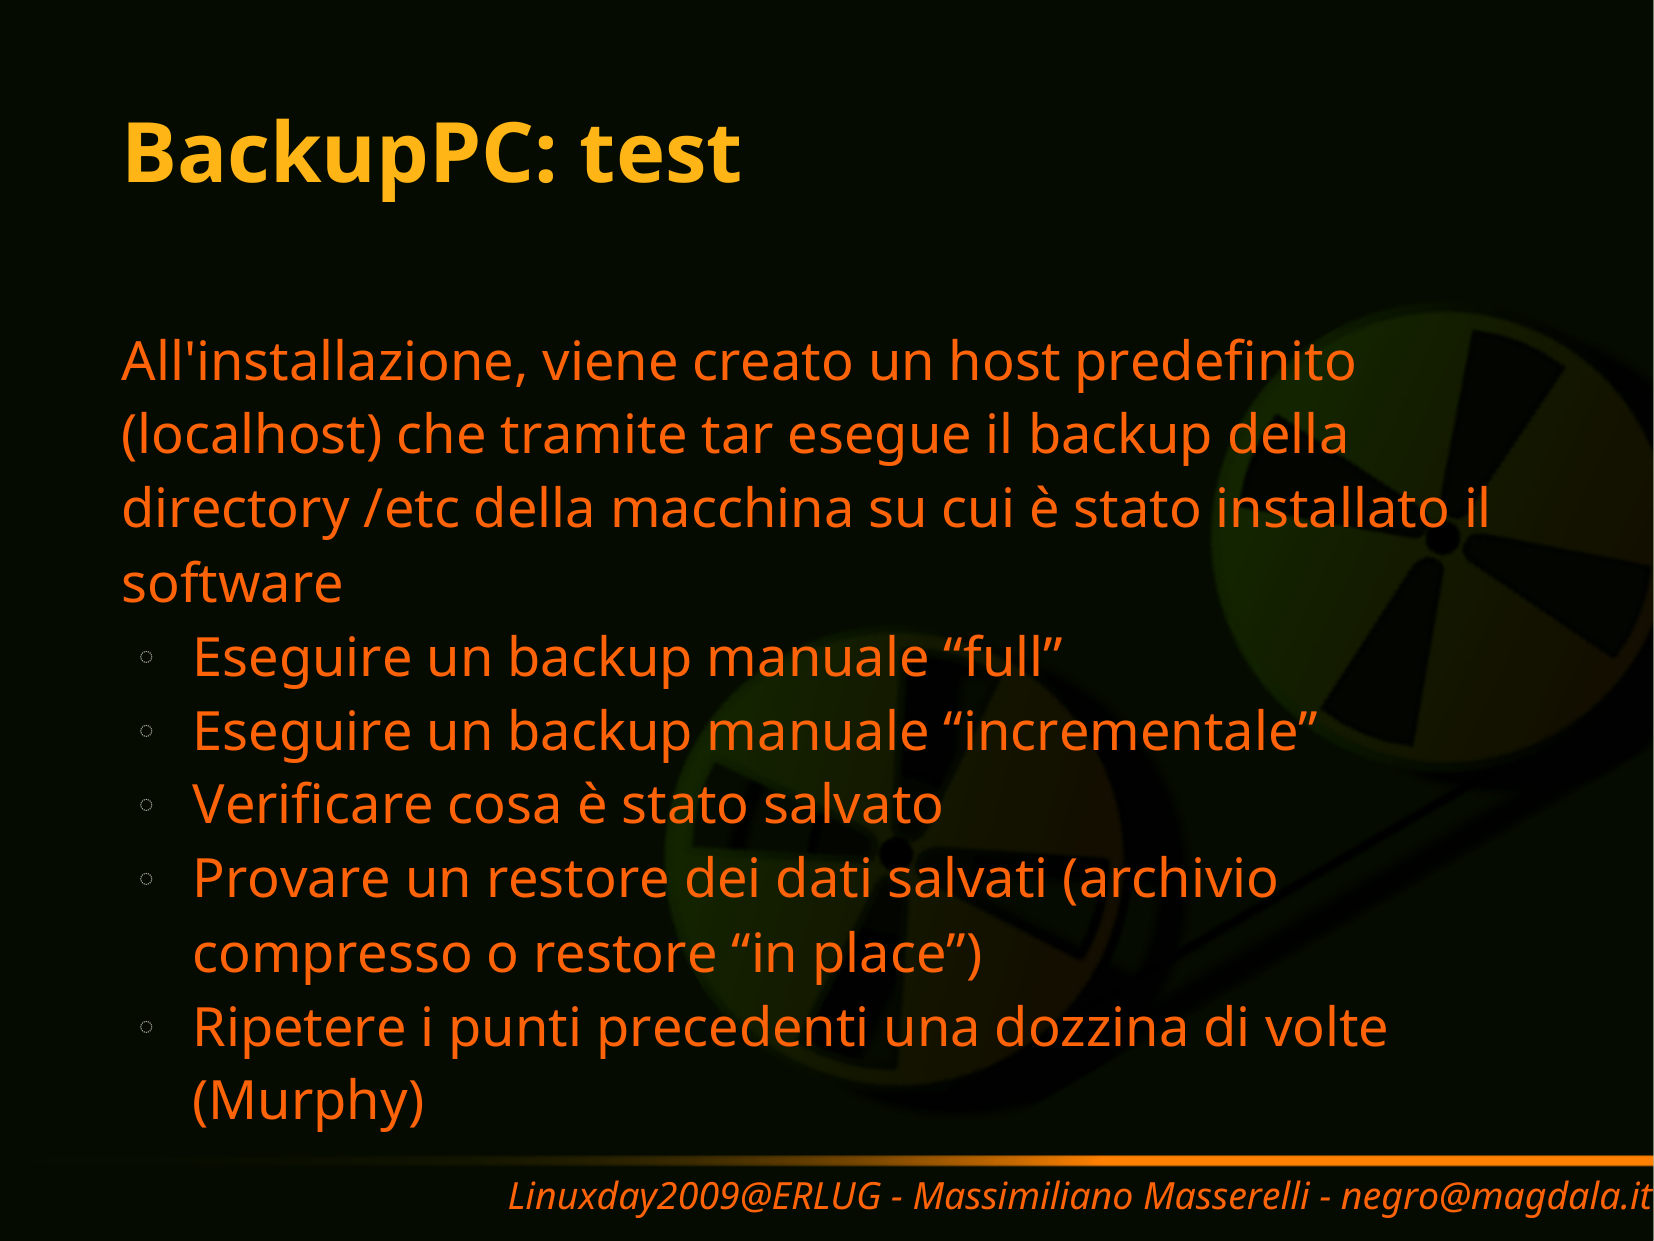

# BackupPC: test
All'installazione, viene creato un host predefinito (localhost) che tramite tar esegue il backup della directory /etc della macchina su cui è stato installato il software
Eseguire un backup manuale “full”
Eseguire un backup manuale “incrementale”
Verificare cosa è stato salvato
Provare un restore dei dati salvati (archivio compresso o restore “in place”)
Ripetere i punti precedenti una dozzina di volte (Murphy)